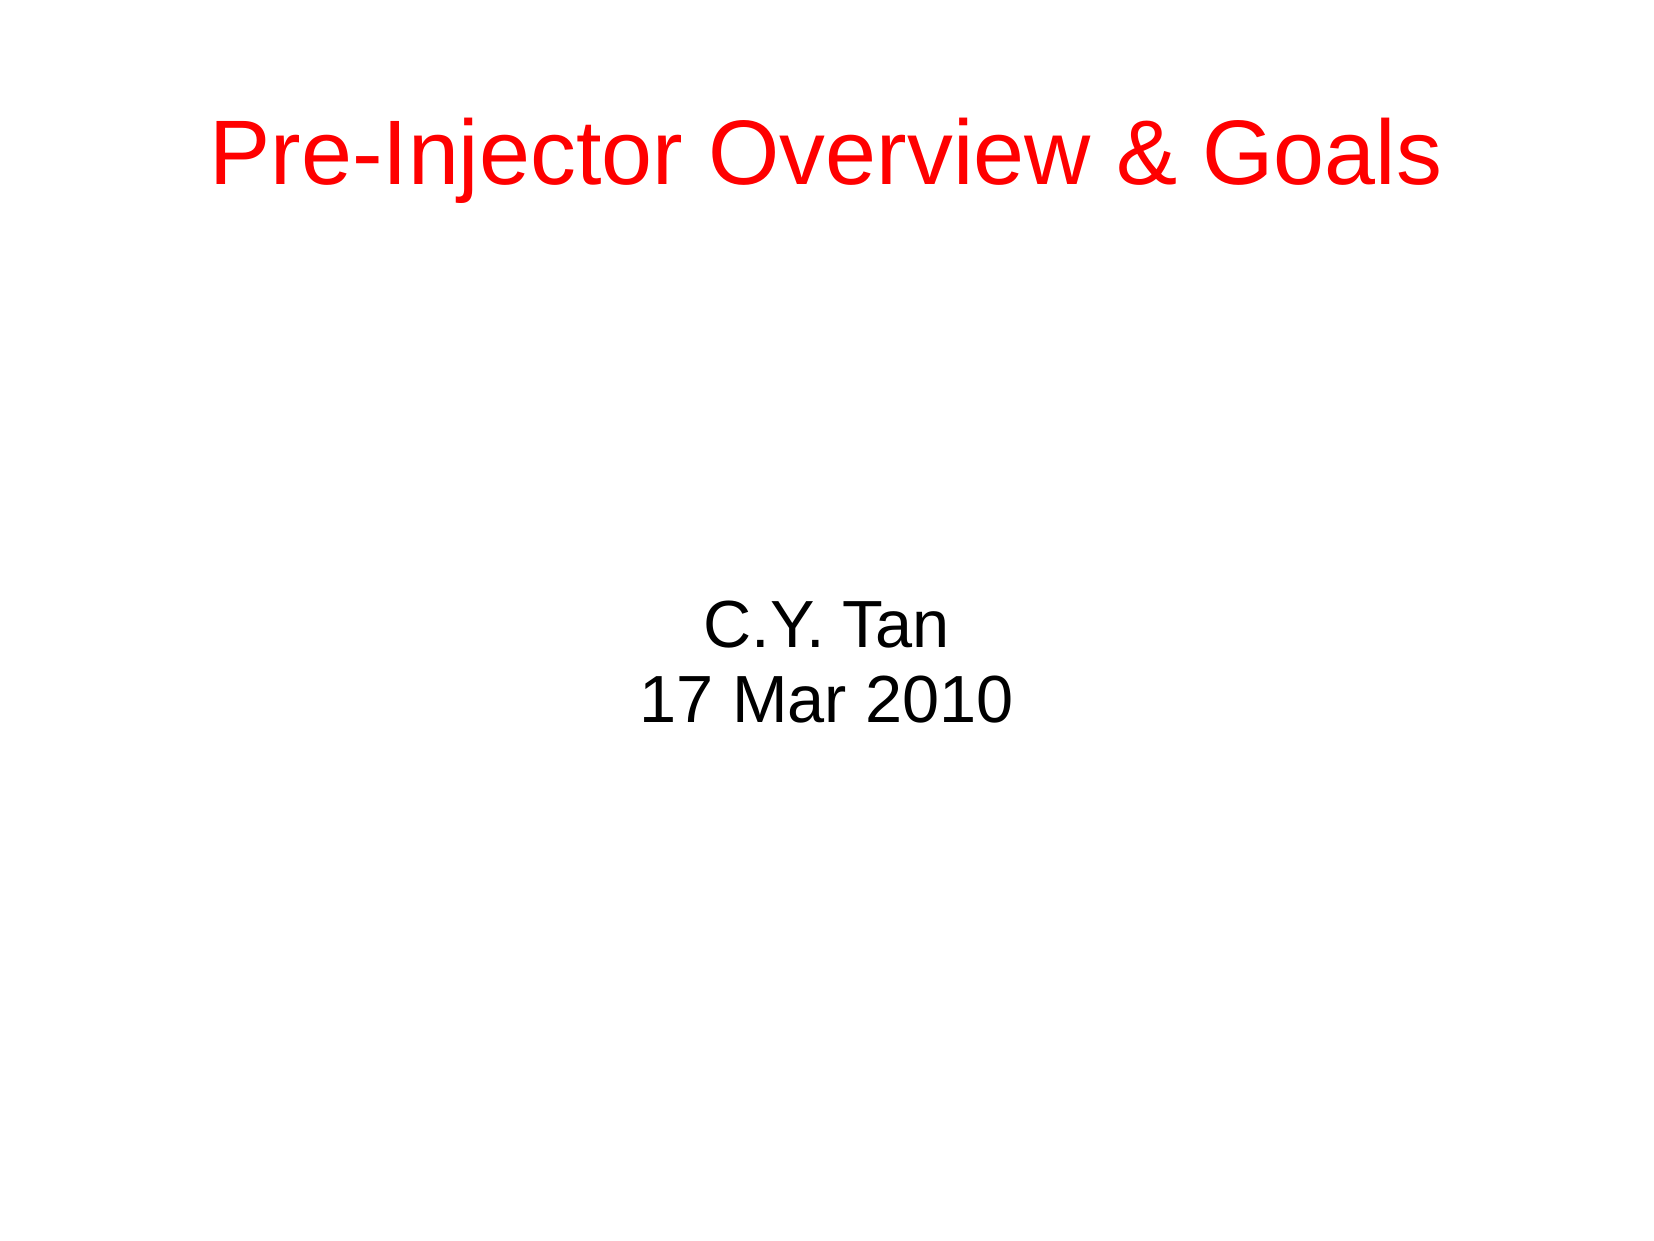

# Pre-Injector Overview & Goals
C.Y. Tan
17 Mar 2010